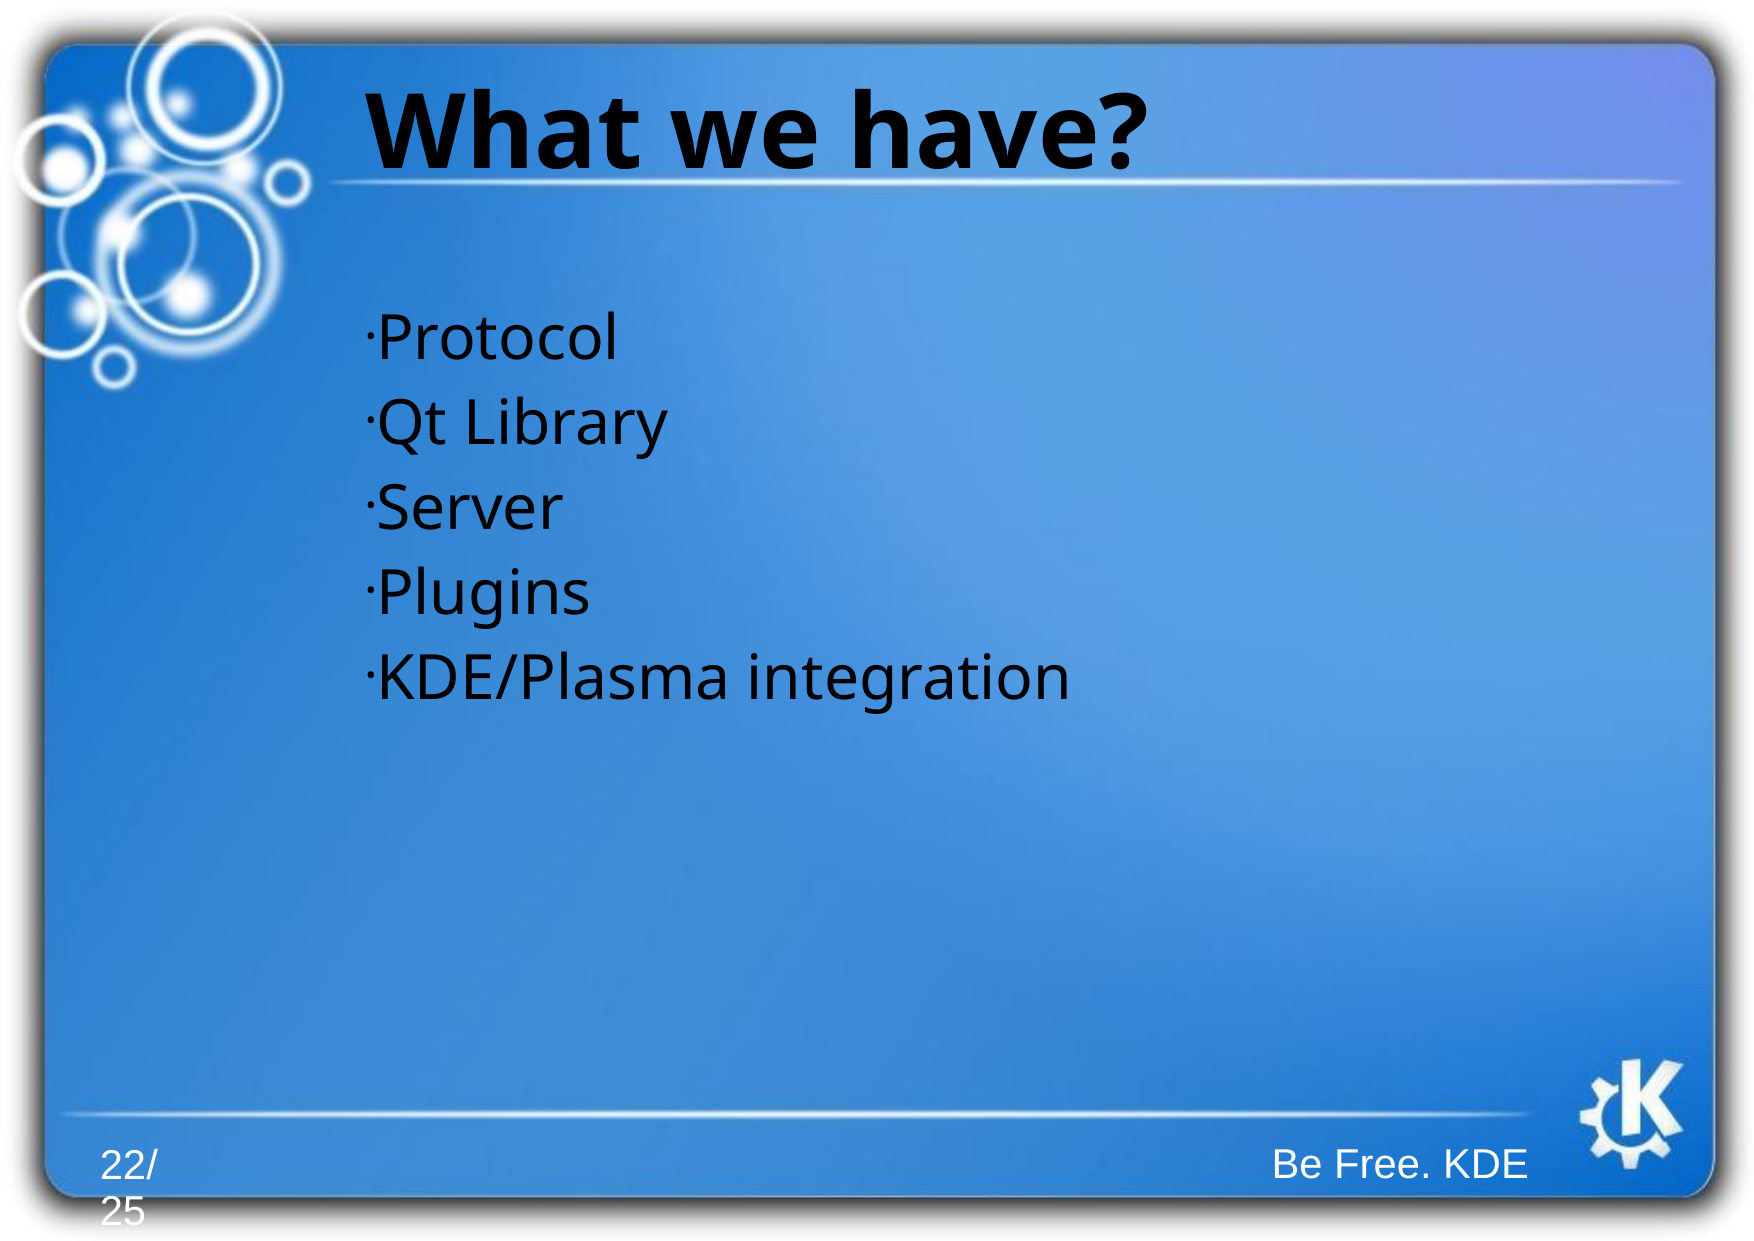

What we have?
Protocol
Qt Library
Server
Plugins
KDE/Plasma integration